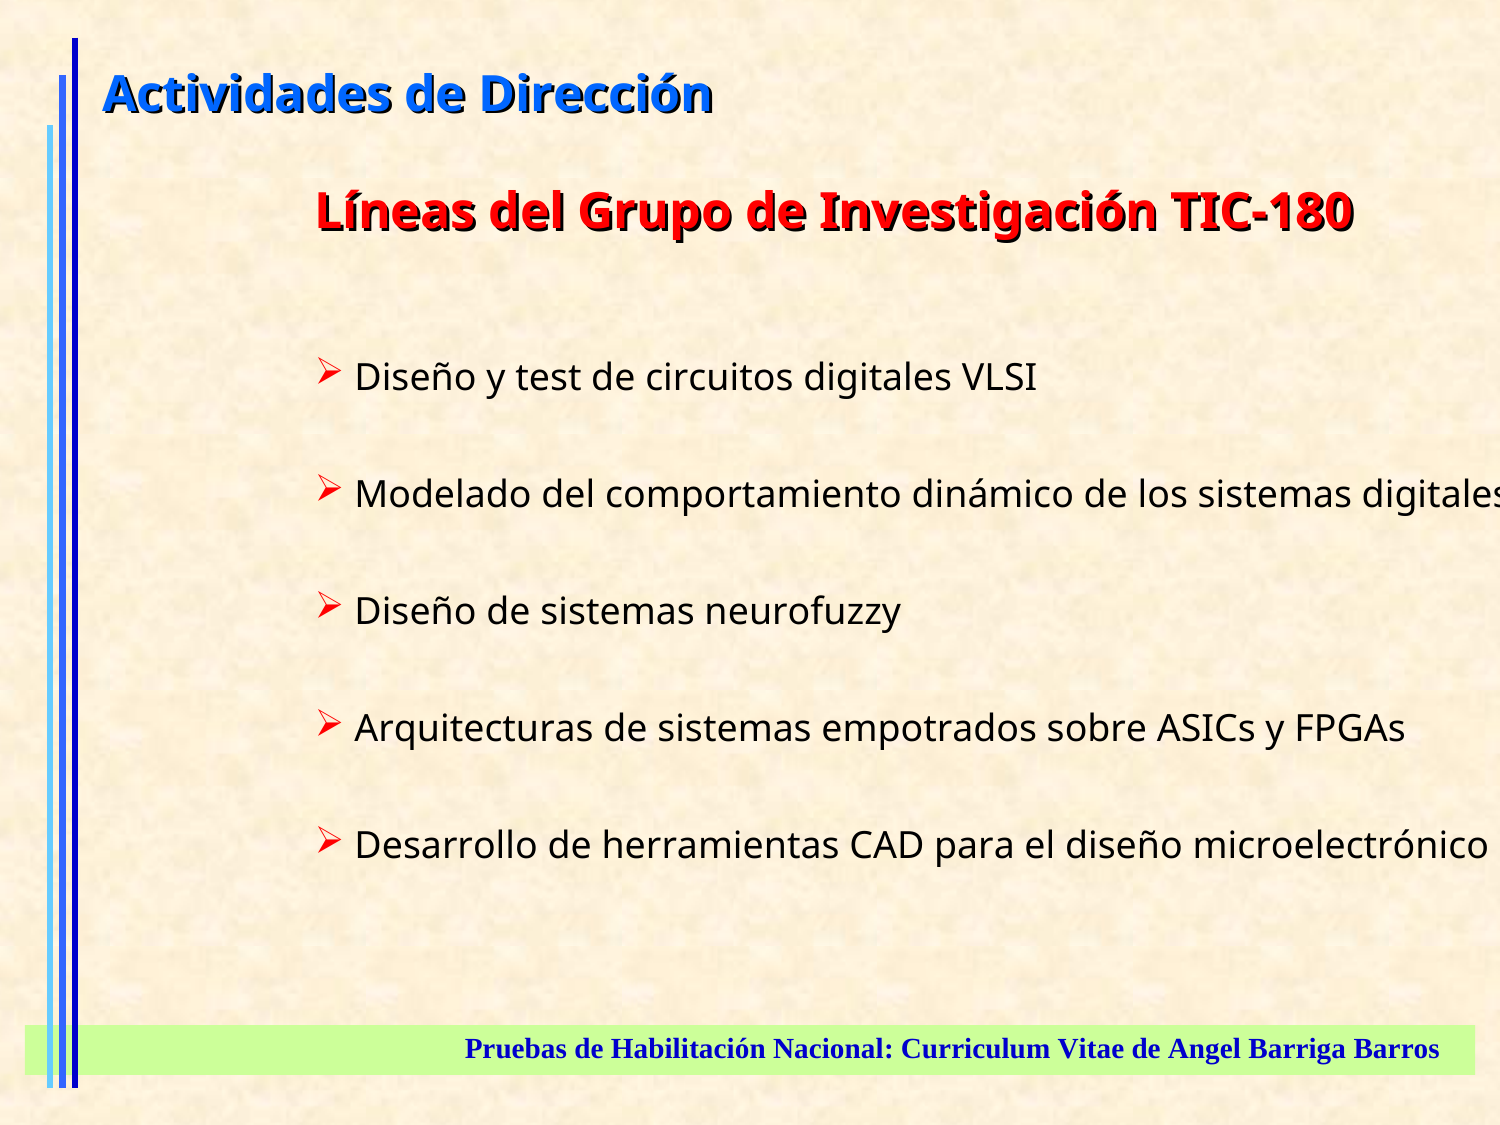

Actividades de Dirección
Líneas del Grupo de Investigación TIC-180
 Diseño y test de circuitos digitales VLSI
 Modelado del comportamiento dinámico de los sistemas digitales
 Diseño de sistemas neurofuzzy
 Arquitecturas de sistemas empotrados sobre ASICs y FPGAs
 Desarrollo de herramientas CAD para el diseño microelectrónico